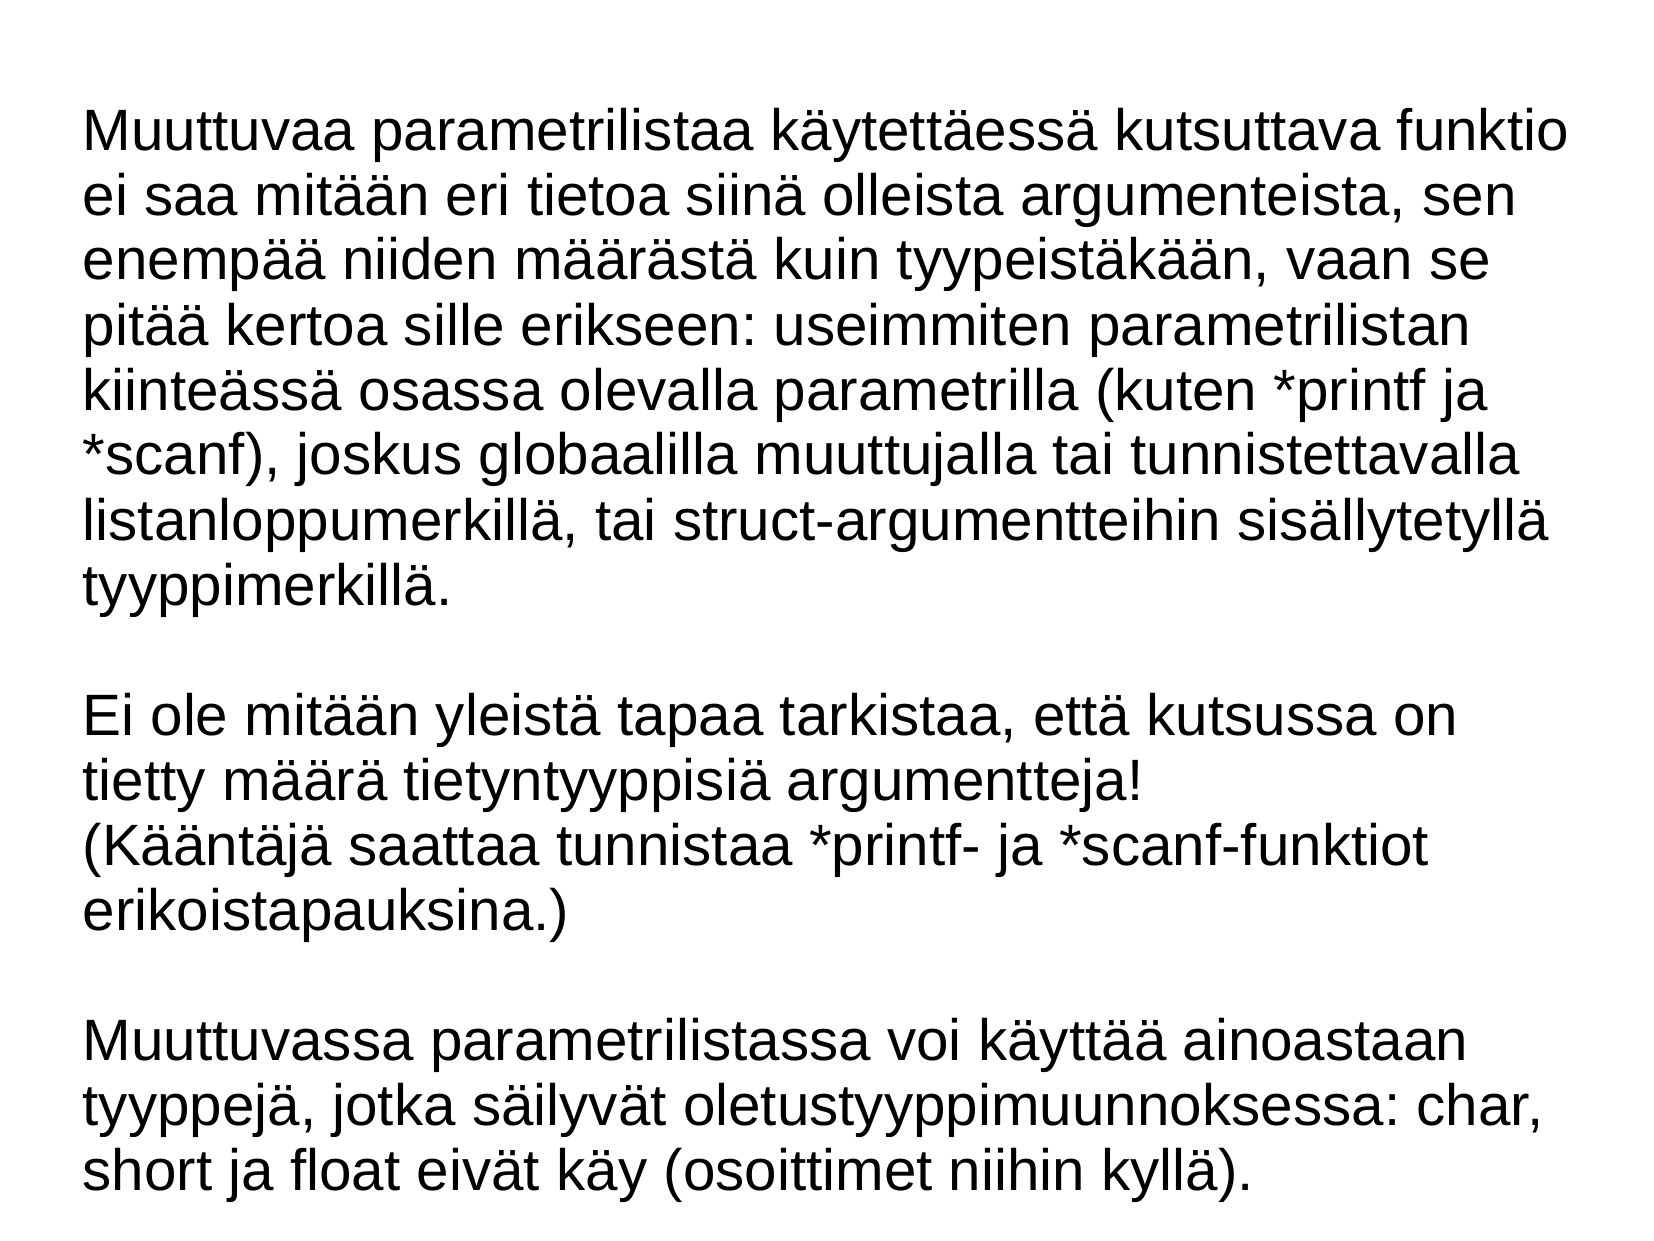

Muuttuvaa parametrilistaa käytettäessä kutsuttava funktio ei saa mitään eri tietoa siinä olleista argumenteista, sen enempää niiden määrästä kuin tyypeistäkään, vaan se pitää kertoa sille erikseen: useimmiten parametrilistan kiinteässä osassa olevalla parametrilla (kuten *printf ja *scanf), joskus globaalilla muuttujalla tai tunnistettavalla listanloppumerkillä, tai struct-argumentteihin sisällytetyllä tyyppimerkillä.
Ei ole mitään yleistä tapaa tarkistaa, että kutsussa on tietty määrä tietyntyyppisiä argumentteja!
(Kääntäjä saattaa tunnistaa *printf- ja *scanf-funktiot erikoistapauksina.)
Muuttuvassa parametrilistassa voi käyttää ainoastaan tyyppejä, jotka säilyvät oletustyyppimuunnoksessa: char, short ja float eivät käy (osoittimet niihin kyllä).